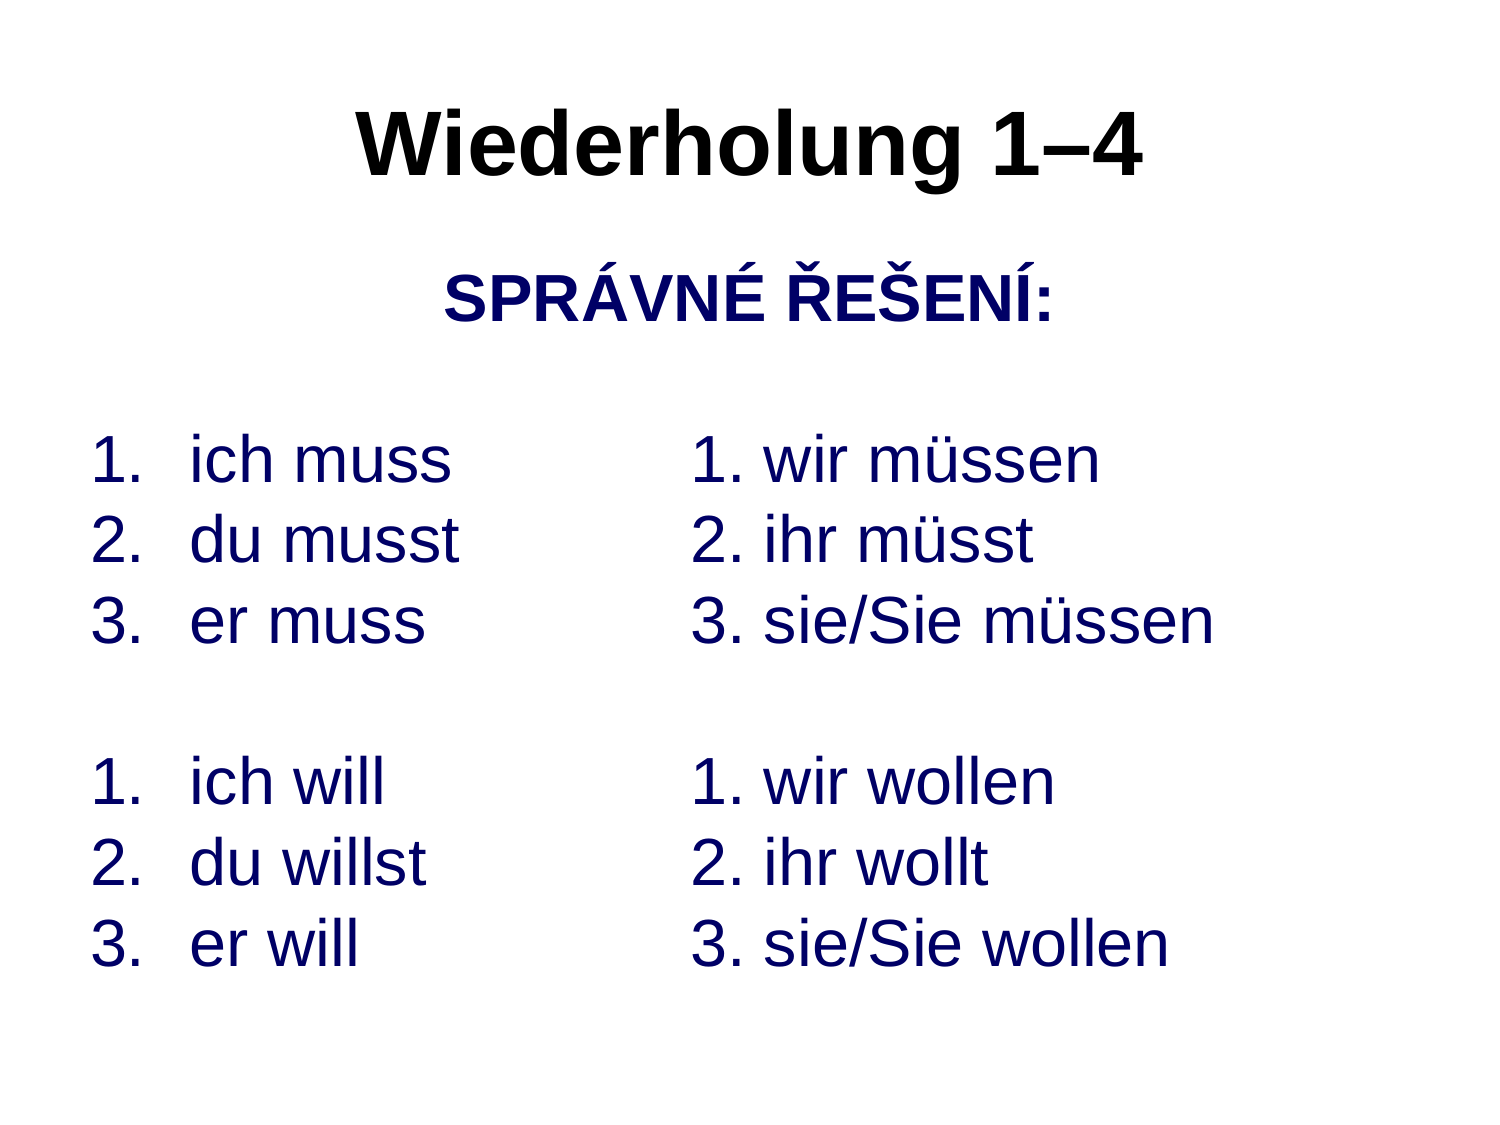

# Wiederholung 1–4
SPRÁVNÉ ŘEŠENÍ:
1.	ich muss		1. wir müssen
2.	du musst		2. ihr müsst
3.	er muss		3. sie/Sie müssen
1.	ich will			1. wir wollen
2.	du willst		2. ihr wollt
3.	er will			3. sie/Sie wollen